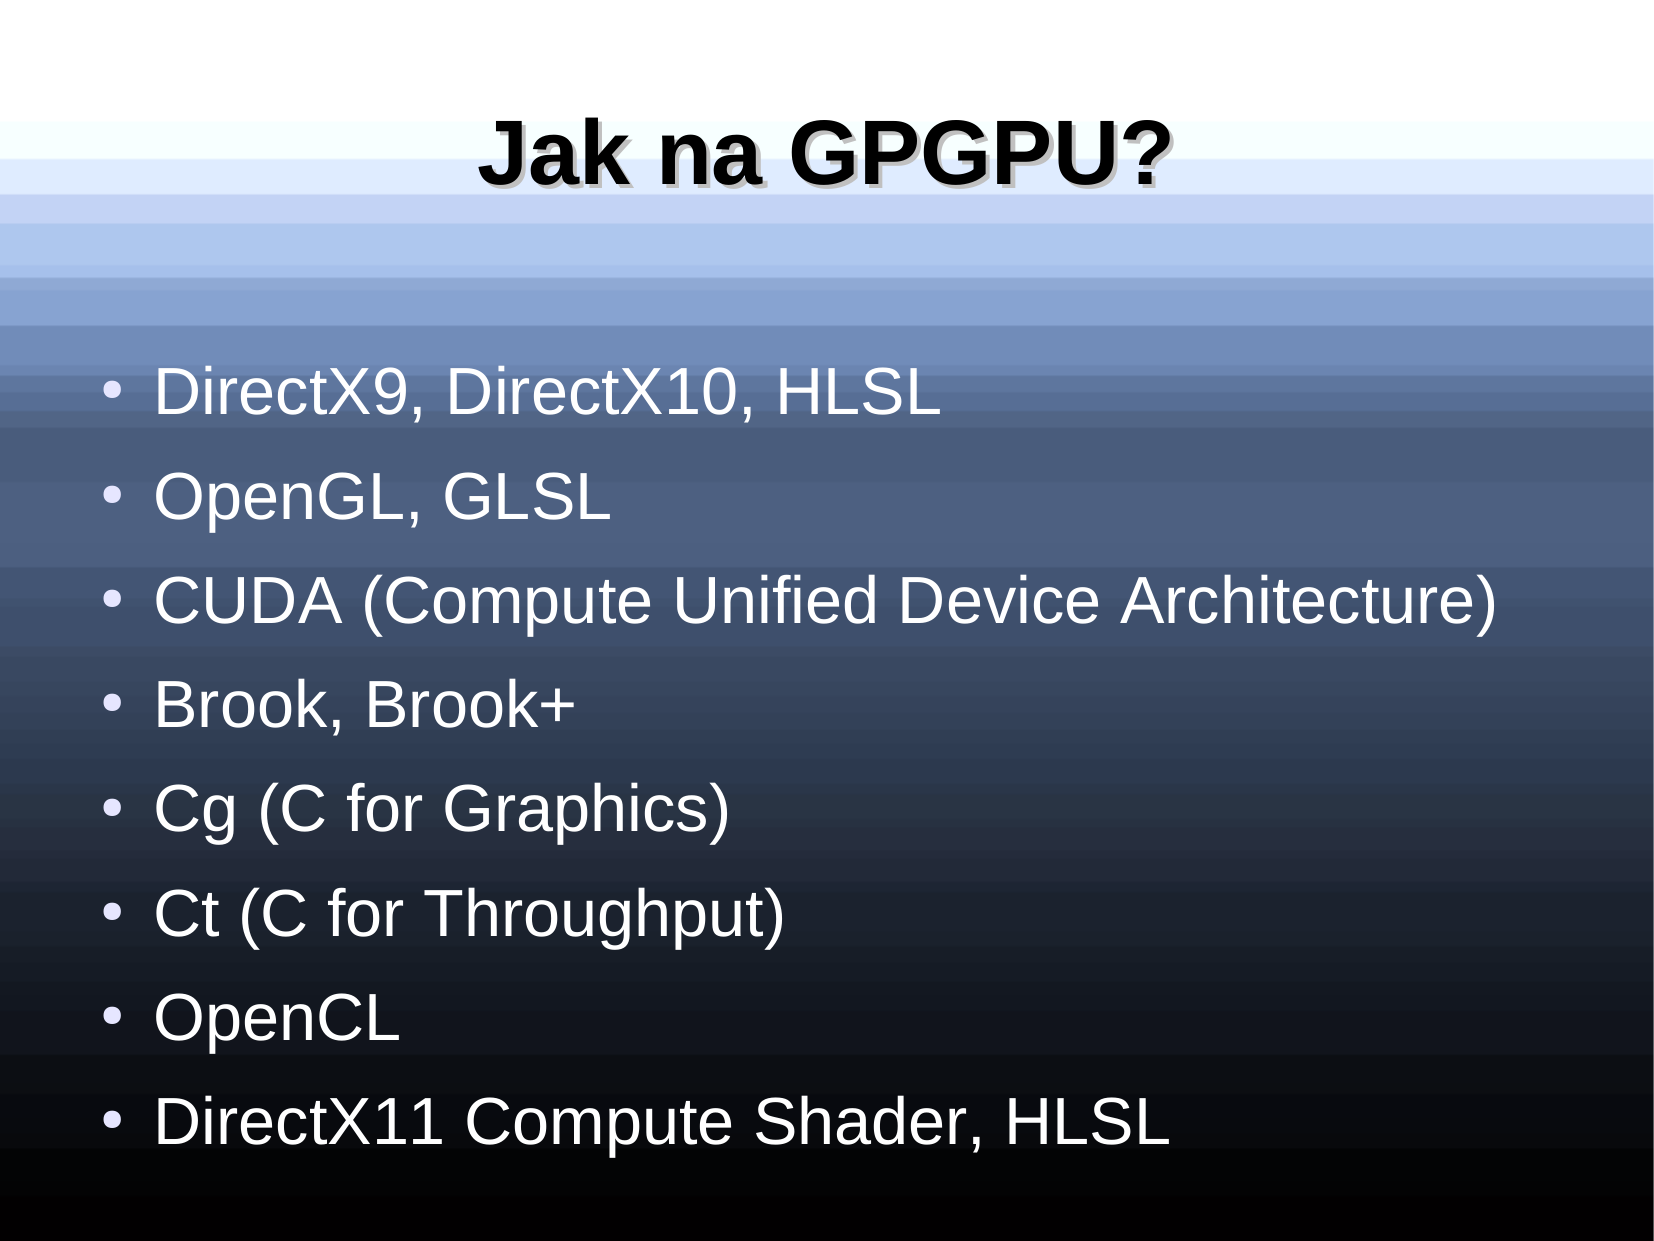

# Jak na GPGPU?
DirectX9, DirectX10, HLSL
OpenGL, GLSL
CUDA (Compute Unified Device Architecture)
Brook, Brook+
Cg (C for Graphics)
Ct (C for Throughput)
OpenCL
DirectX11 Compute Shader, HLSL